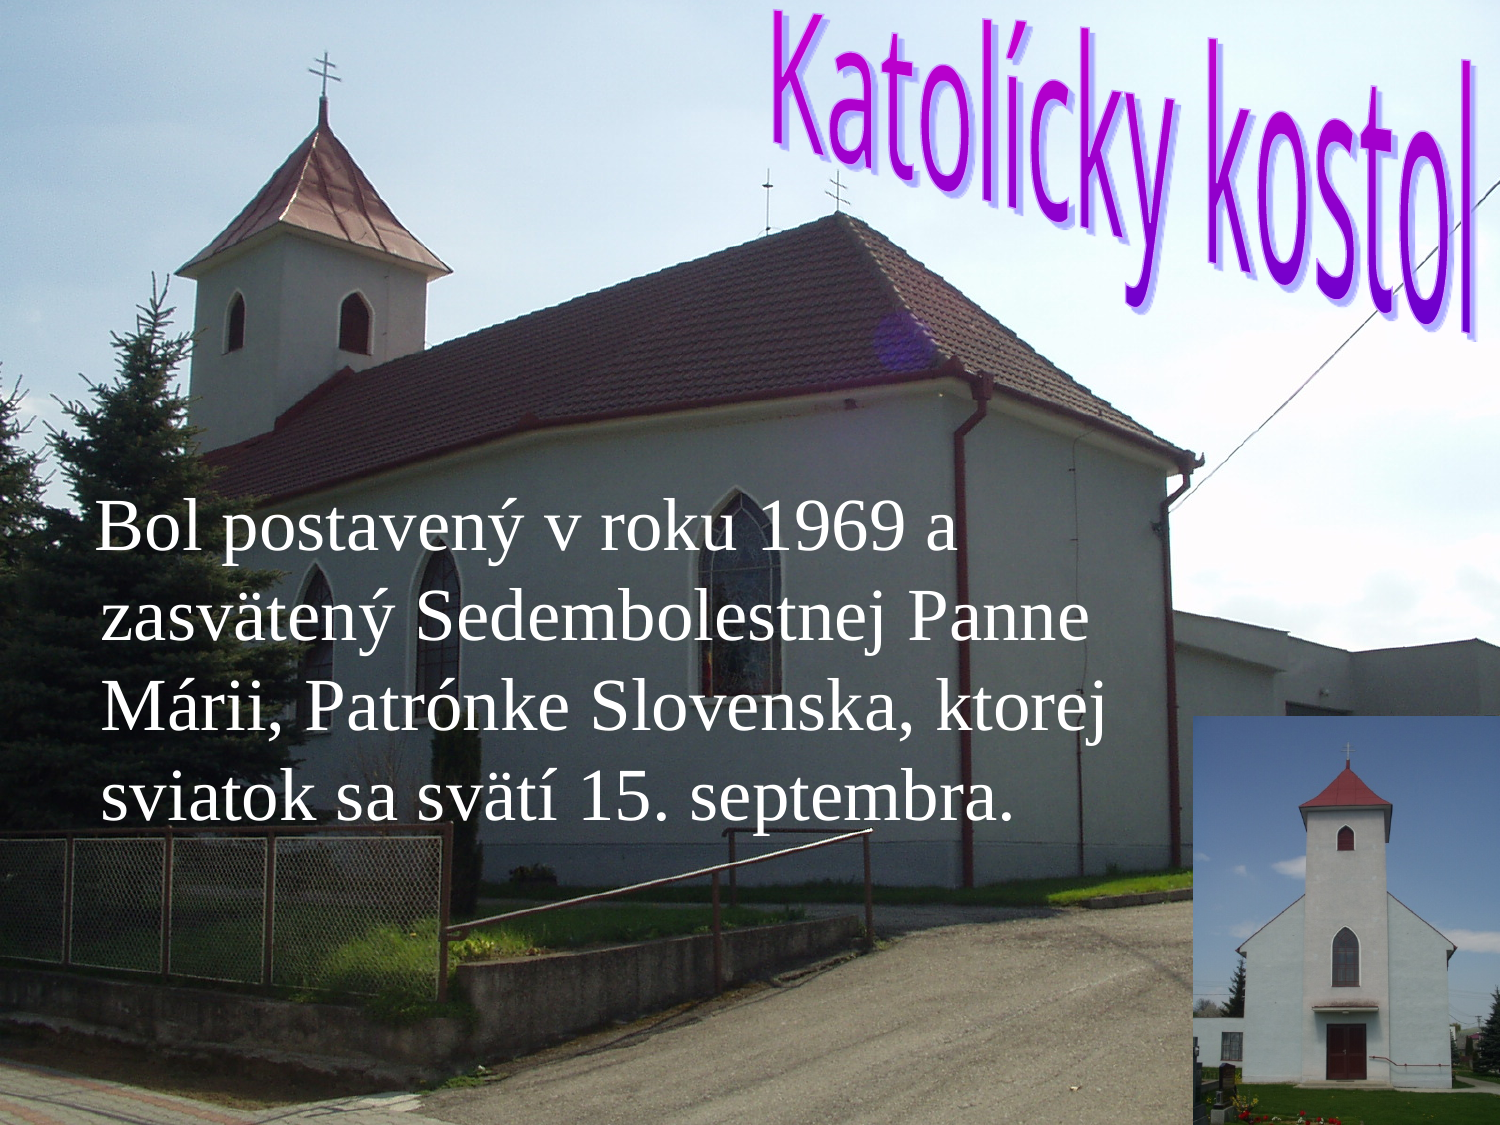

Katolícky kostol
# Bol postavený v roku 1969 a zasvätený Sedembolestnej Panne Márii, Patrónke Slovenska, ktorej sviatok sa svätí 15. septembra.